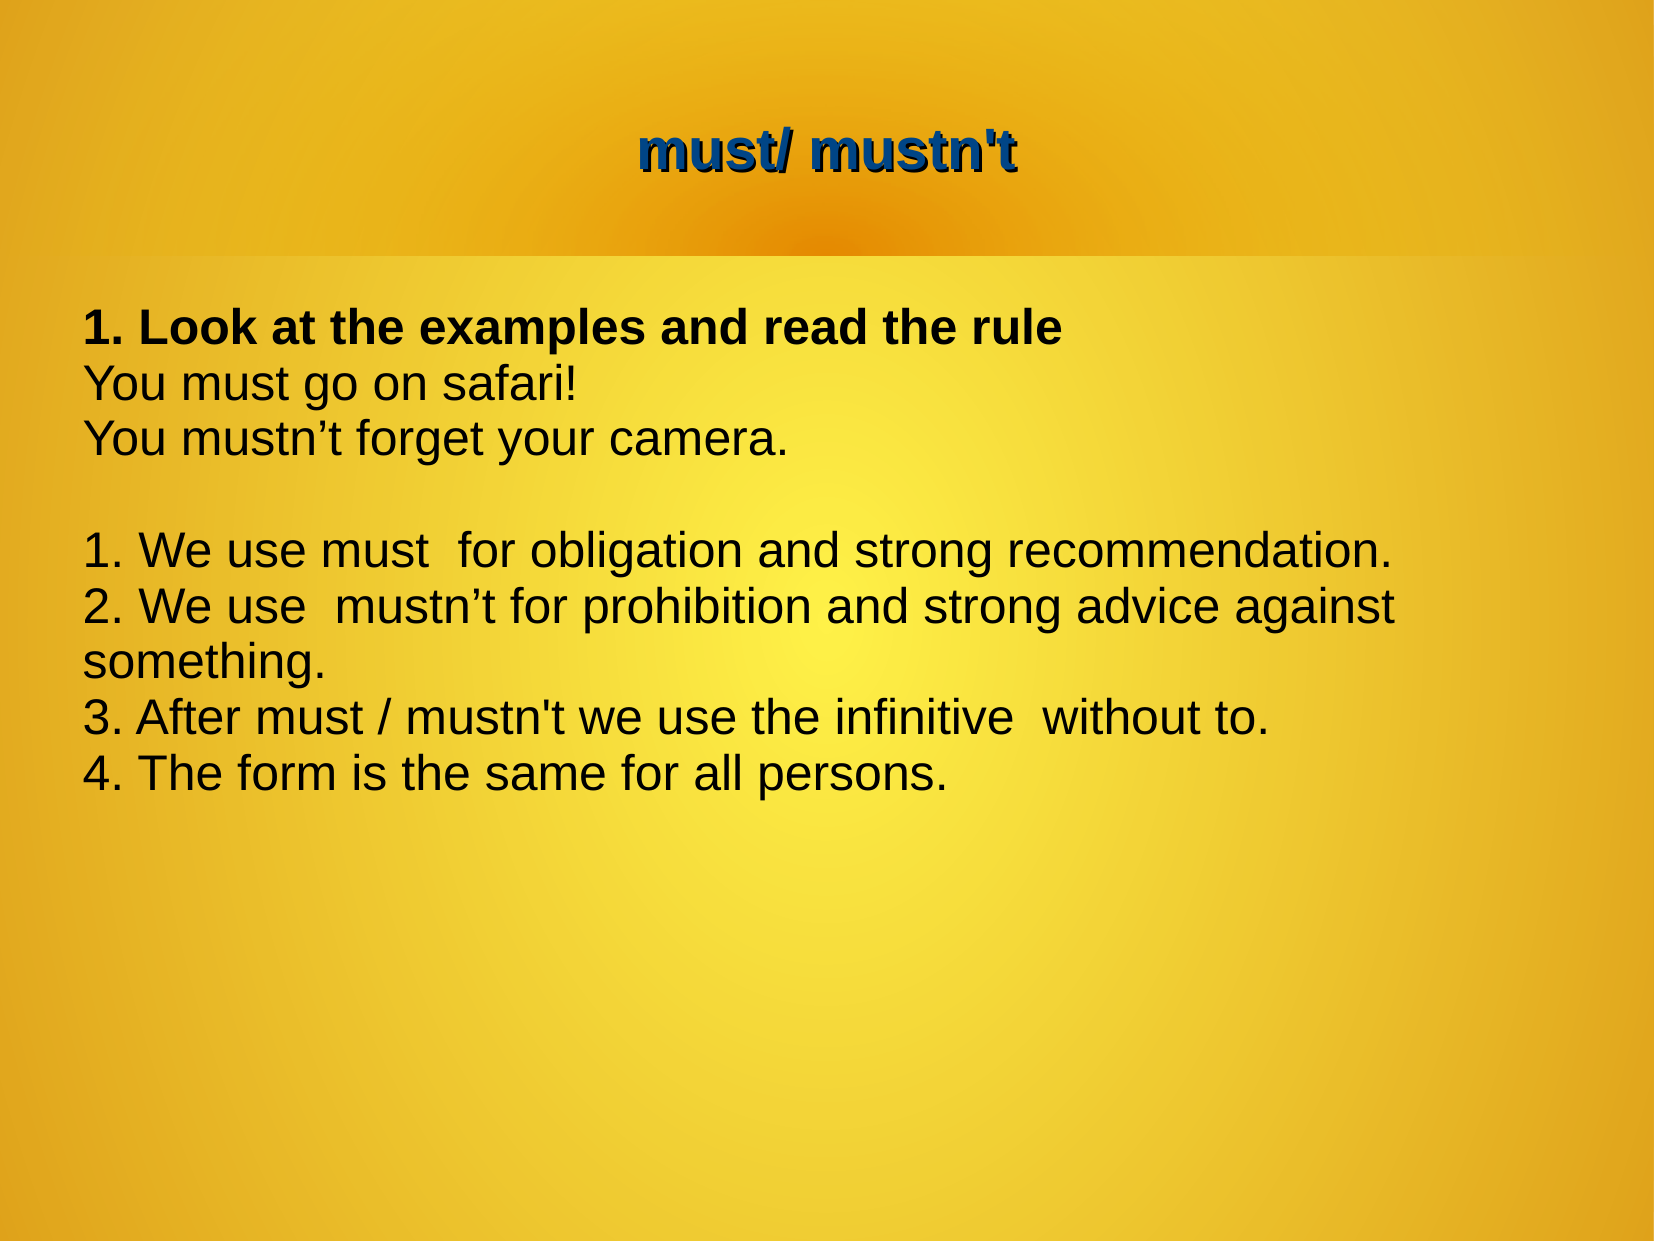

# must/ mustn't
1. Look at the examples and read the rule
You must go on safari!
You mustn’t forget your camera.
1. We use must for obligation and strong recommendation.
2. We use mustn’t for prohibition and strong advice against something.
3. After must / mustn't we use the infinitive without to.
4. The form is the same for all persons.